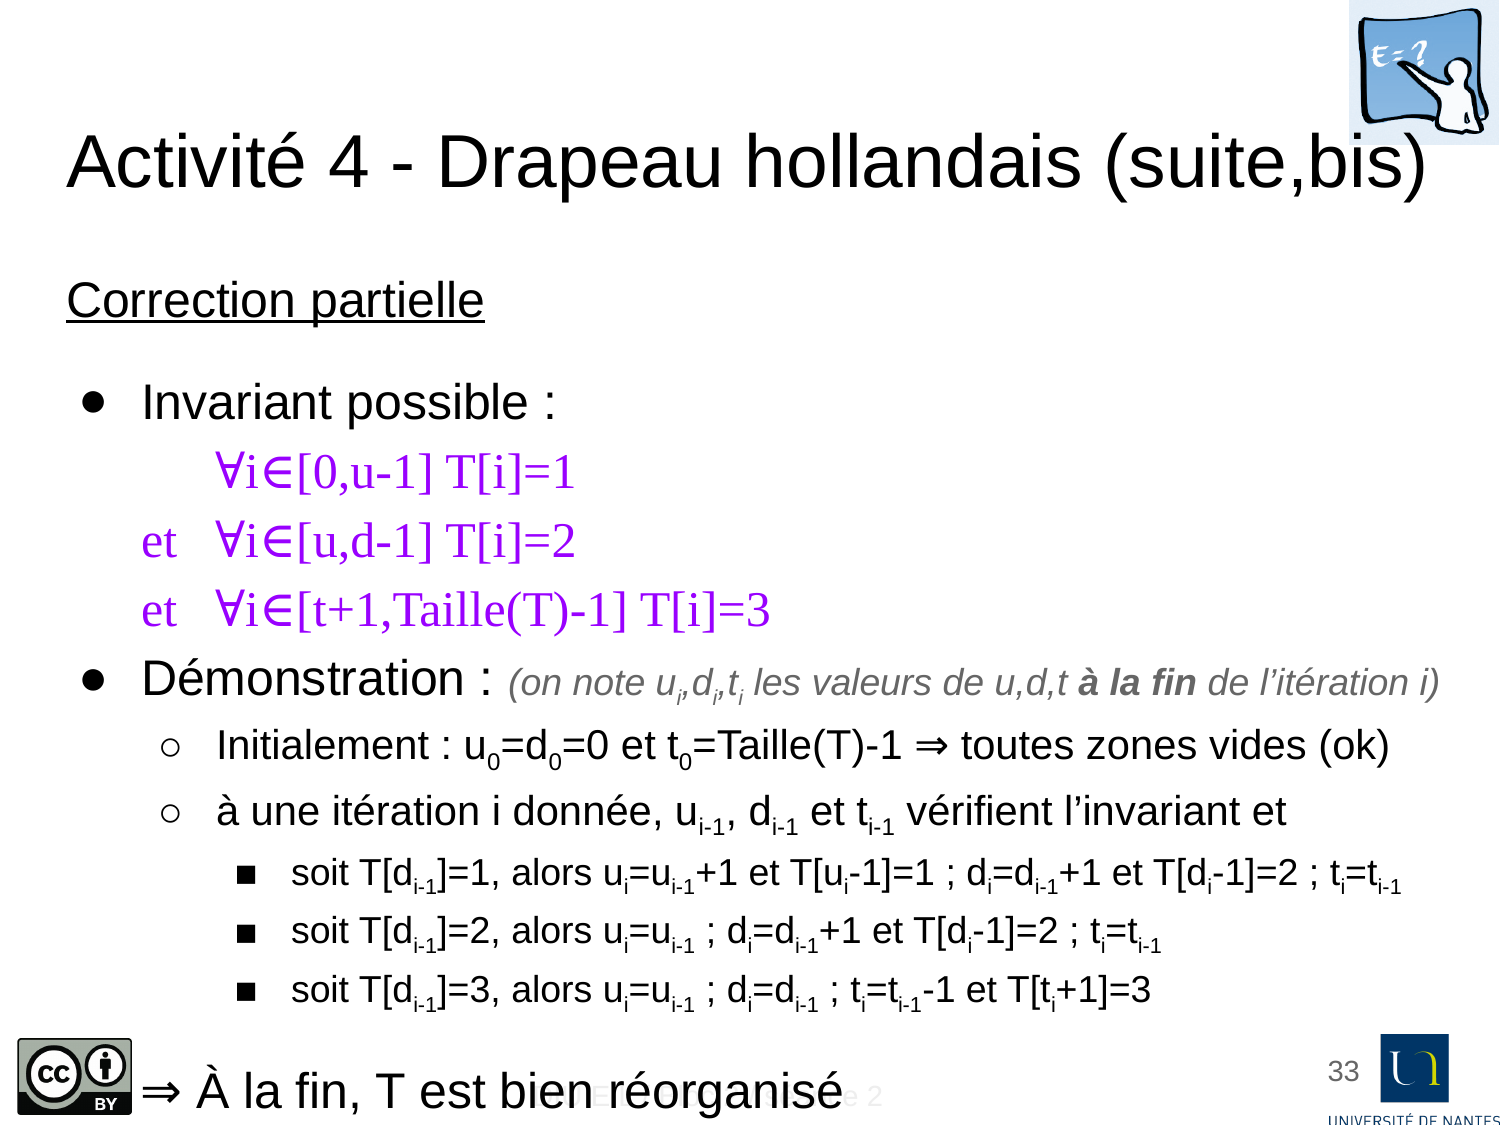

# Activité 4 - Drapeau hollandais (suite,bis)
Correction partielle
Invariant possible :
	∀i∈[0,u-1] T[i]=1
et	∀i∈[u,d-1] T[i]=2
et 	∀i∈[t+1,Taille(T)-1] T[i]=3
Démonstration : (on note ui,di,ti les valeurs de u,d,t à la fin de l’itération i)
Initialement : u0=d0=0 et t0=Taille(T)-1 ⇒ toutes zones vides (ok)
à une itération i donnée, ui-1, di-1 et ti-1 vérifient l’invariant et
soit T[di-1]=1, alors ui=ui-1+1 et T[ui-1]=1 ; di=di-1+1 et T[di-1]=2 ; ti=ti-1
soit T[di-1]=2, alors ui=ui-1 ; di=di-1+1 et T[di-1]=2 ; ti=ti-1
soit T[di-1]=3, alors ui=ui-1 ; di=di-1 ; ti=ti-1-1 et T[ti+1]=3
	⇒ À la fin, T est bien réorganisé